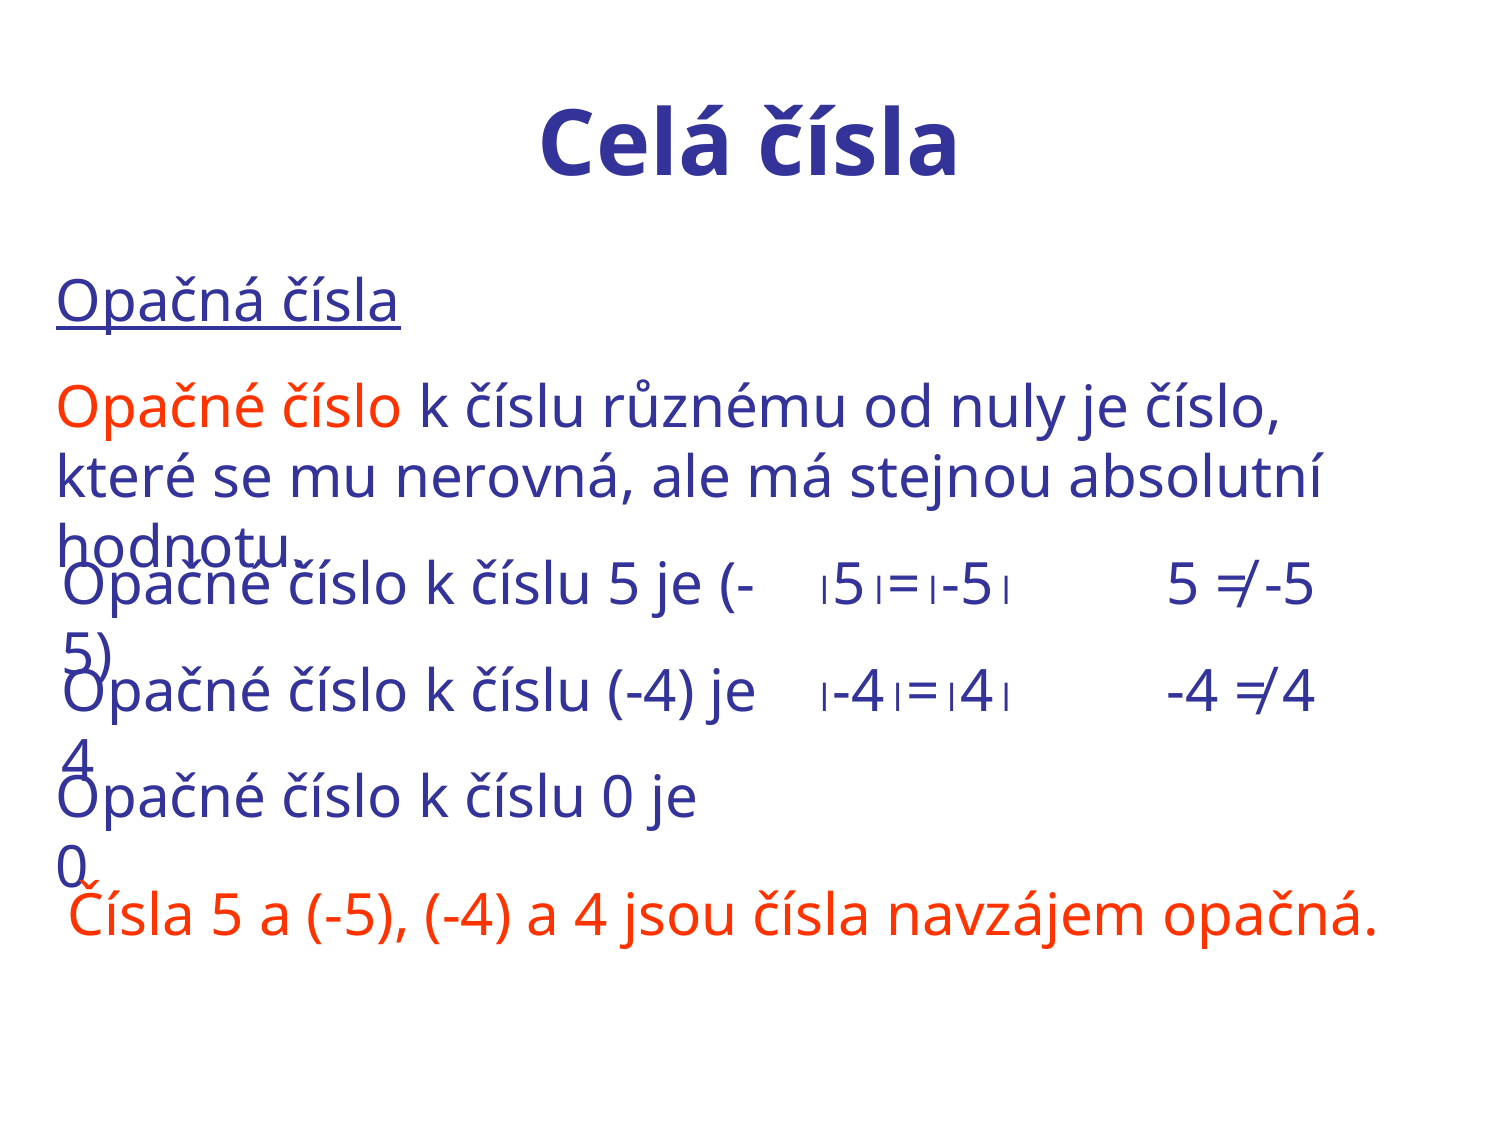

# Celá čísla
Opačná čísla
Opačné číslo k číslu různému od nuly je číslo, které se mu nerovná, ale má stejnou absolutní hodnotu.
Opačné číslo k číslu 5 je (-5)
5=-5 5 ≠ -5
Opačné číslo k číslu (-4) je 4
-4=4 -4 ≠ 4
Opačné číslo k číslu 0 je 0
Čísla 5 a (-5), (-4) a 4 jsou čísla navzájem opačná.